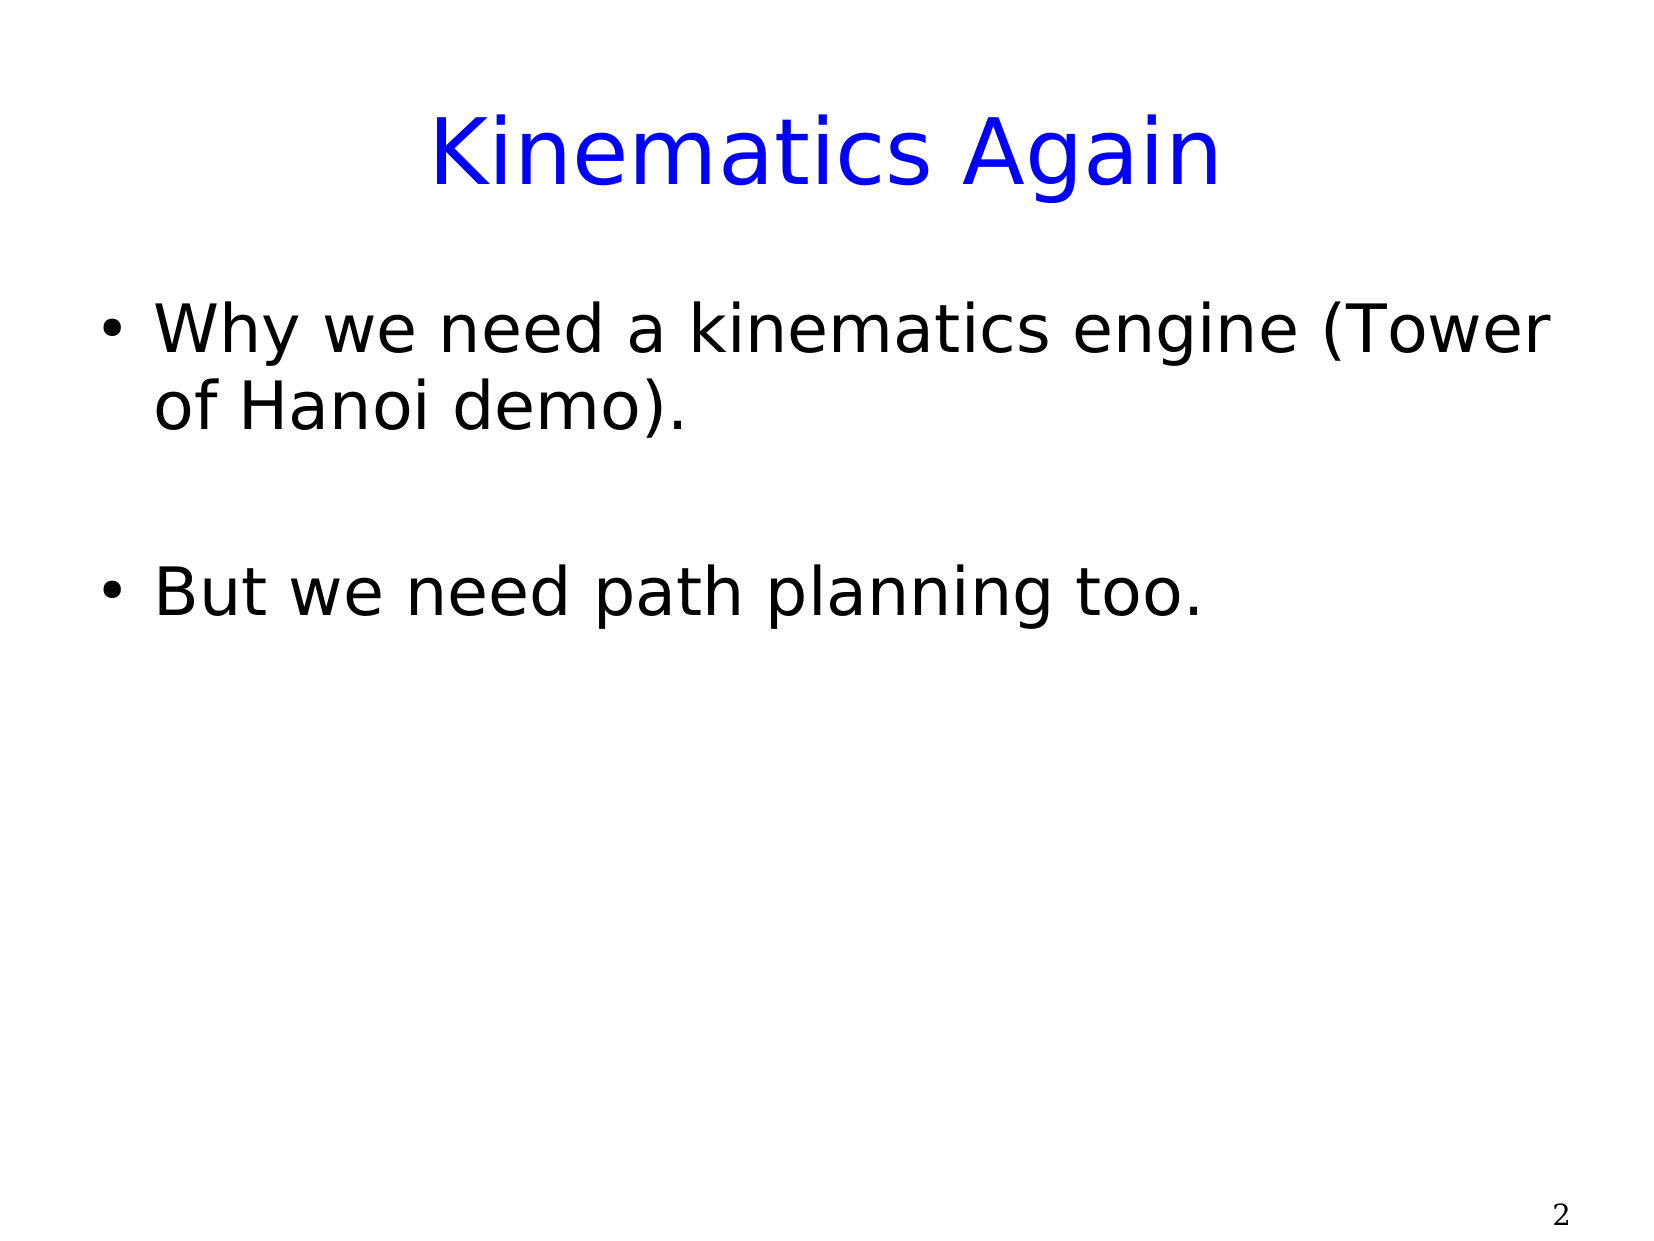

# Kinematics Again
Why we need a kinematics engine (Tower of Hanoi demo).
But we need path planning too.
2